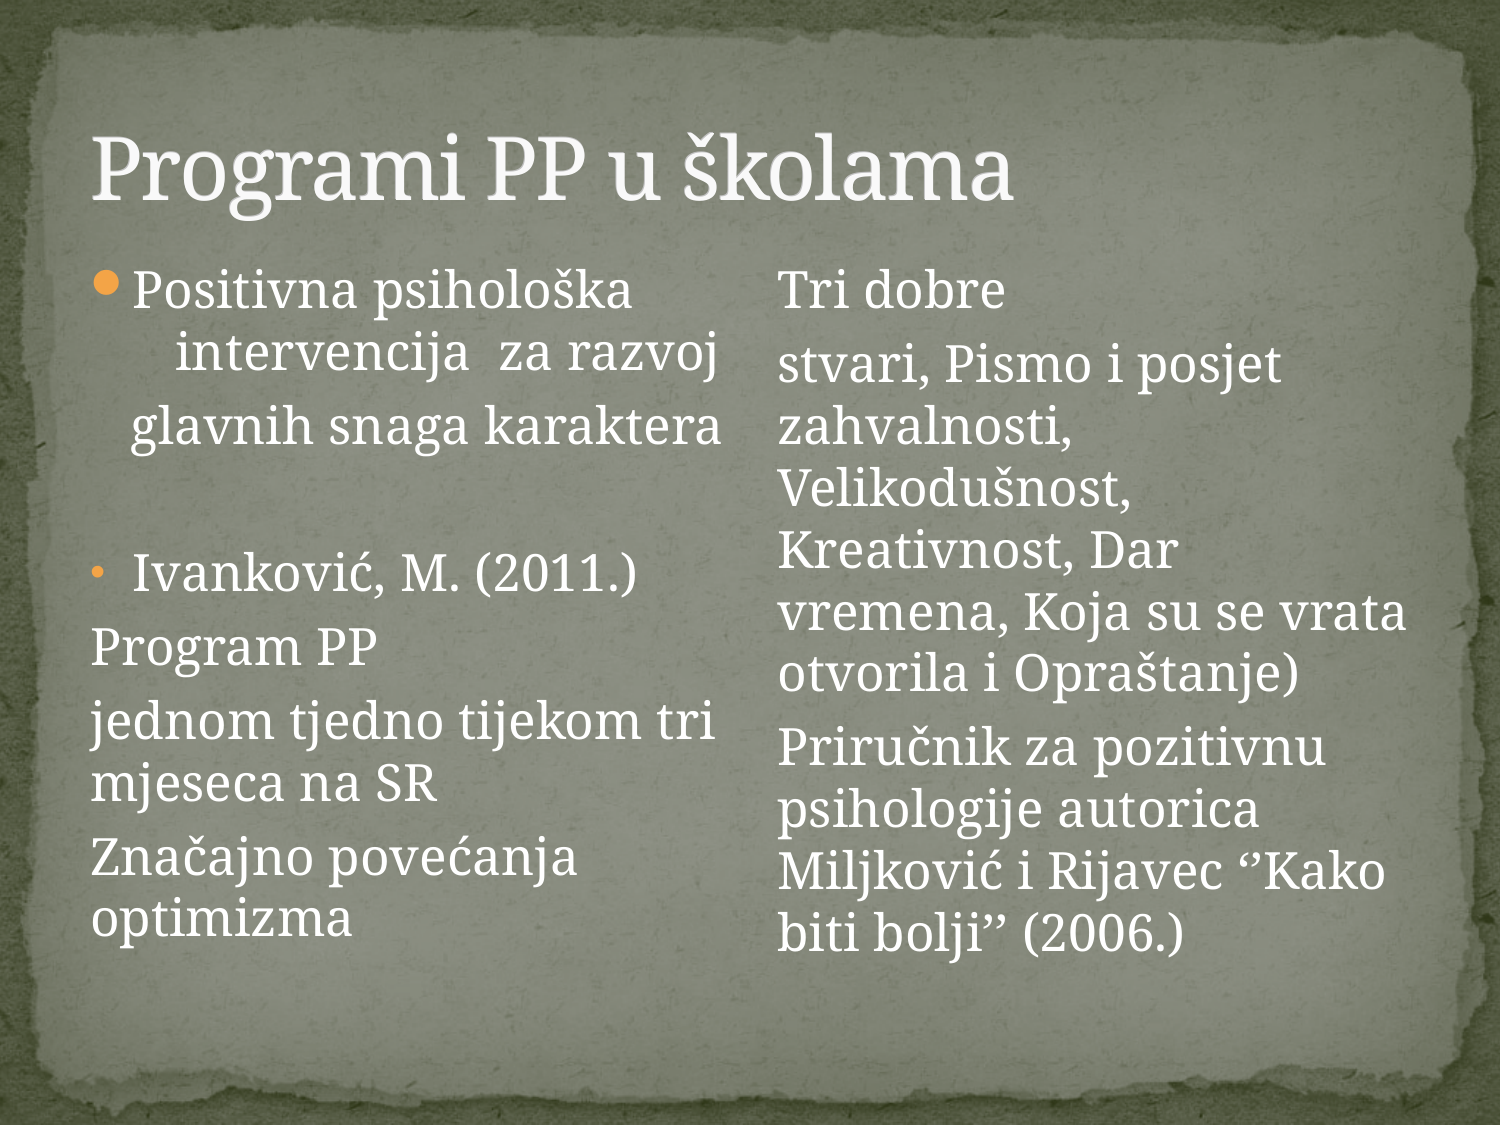

# Programi PP u školama
Positivna psihološka intervencija za razvoj
 glavnih snaga karaktera
Ivanković, M. (2011.)
Program PP
jednom tjedno tijekom tri mjeseca na SR
Značajno povećanja optimizma
Tri dobre
stvari, Pismo i posjet zahvalnosti, Velikodušnost, Kreativnost, Dar vremena, Koja su se vrata otvorila i Opraštanje)
Priručnik za pozitivnu psihologije autorica Miljković i Rijavec ‘’Kako biti bolji’’ (2006.)